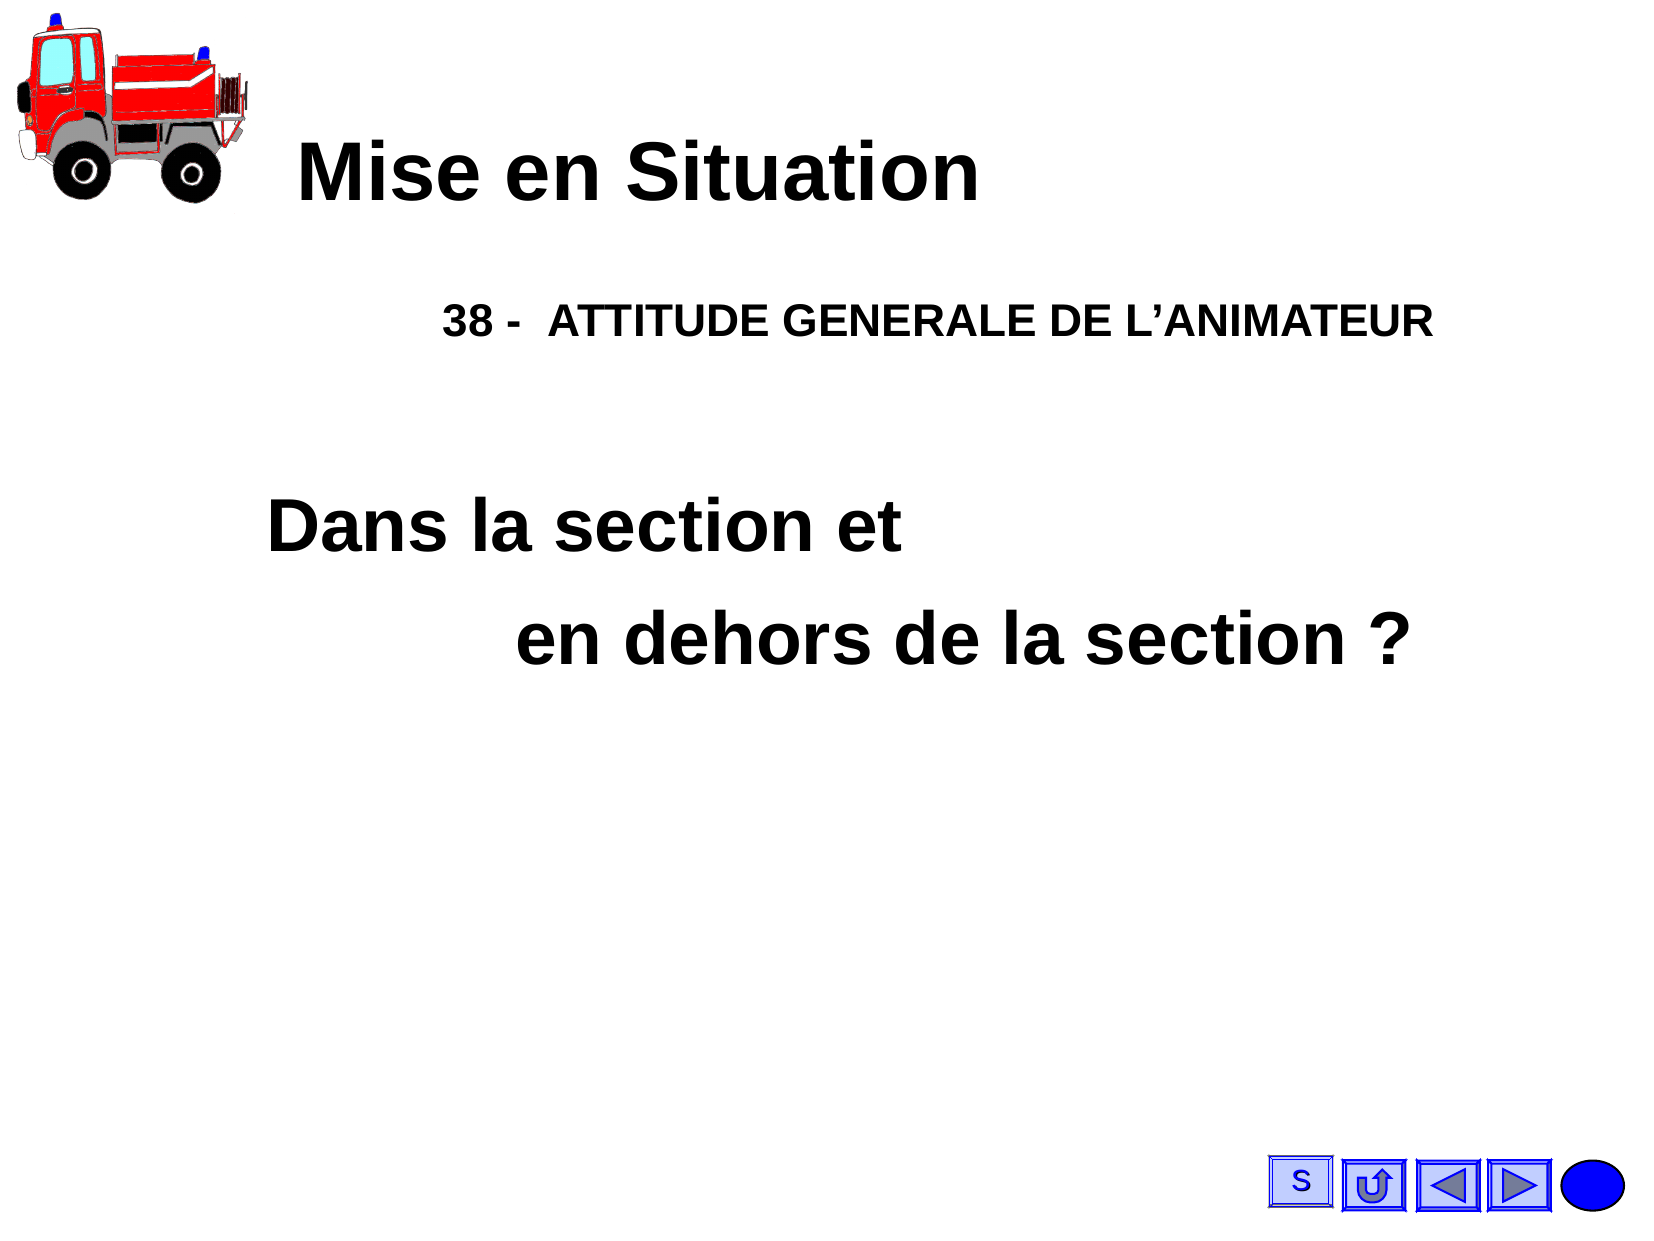

Mise en Situation
38 -  ATTITUDE GENERALE DE L’ANIMATEUR
# Dans la section et
 en dehors de la section ?